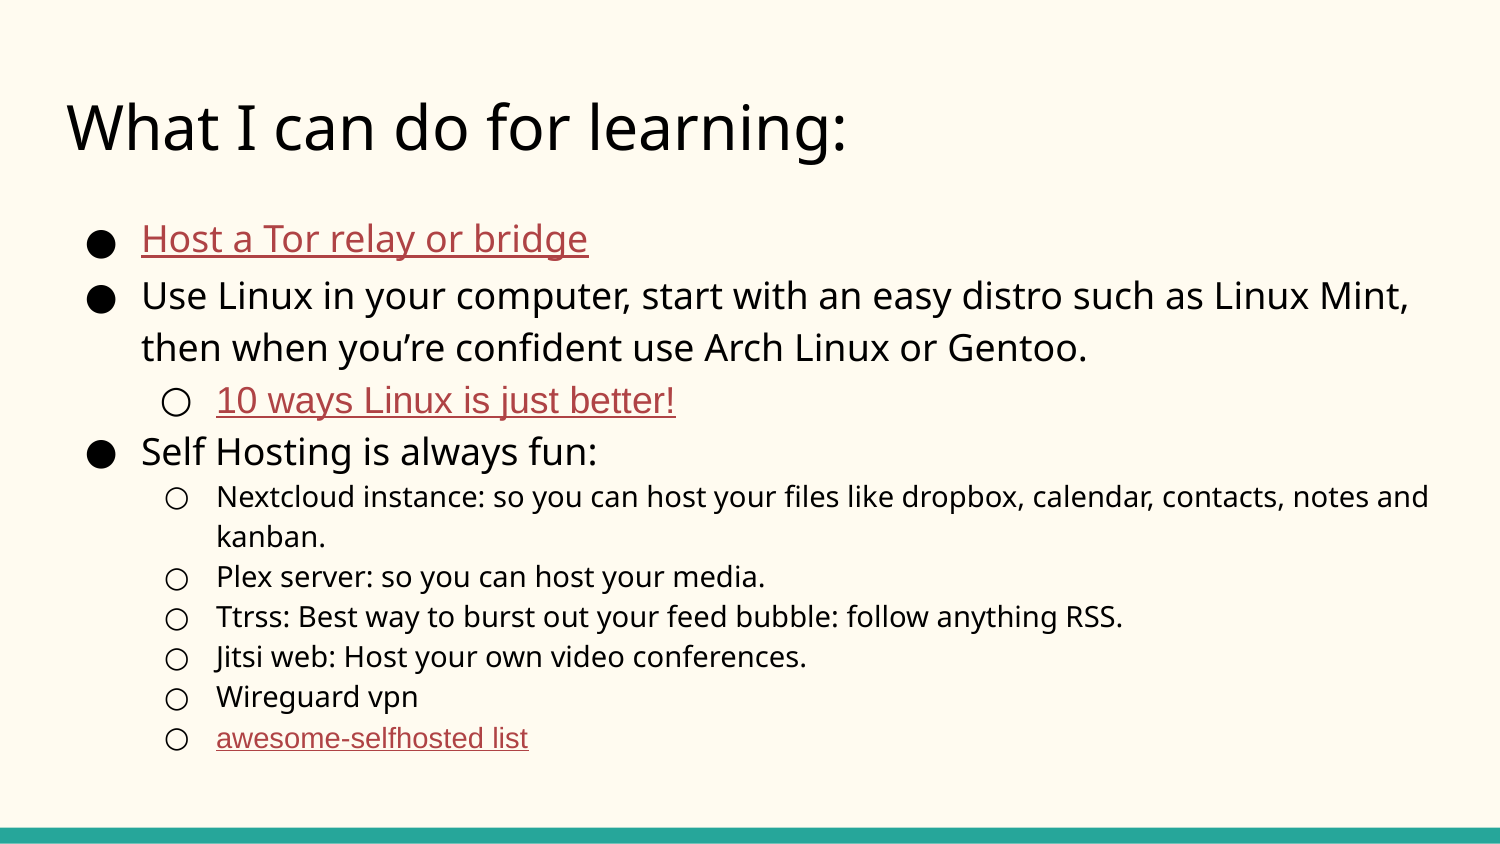

# What I can do for learning:
Host a Tor relay or bridge
Use Linux in your computer, start with an easy distro such as Linux Mint, then when you’re confident use Arch Linux or Gentoo.
10 ways Linux is just better!
Self Hosting is always fun:
Nextcloud instance: so you can host your files like dropbox, calendar, contacts, notes and kanban.
Plex server: so you can host your media.
Ttrss: Best way to burst out your feed bubble: follow anything RSS.
Jitsi web: Host your own video conferences.
Wireguard vpn
awesome-selfhosted list